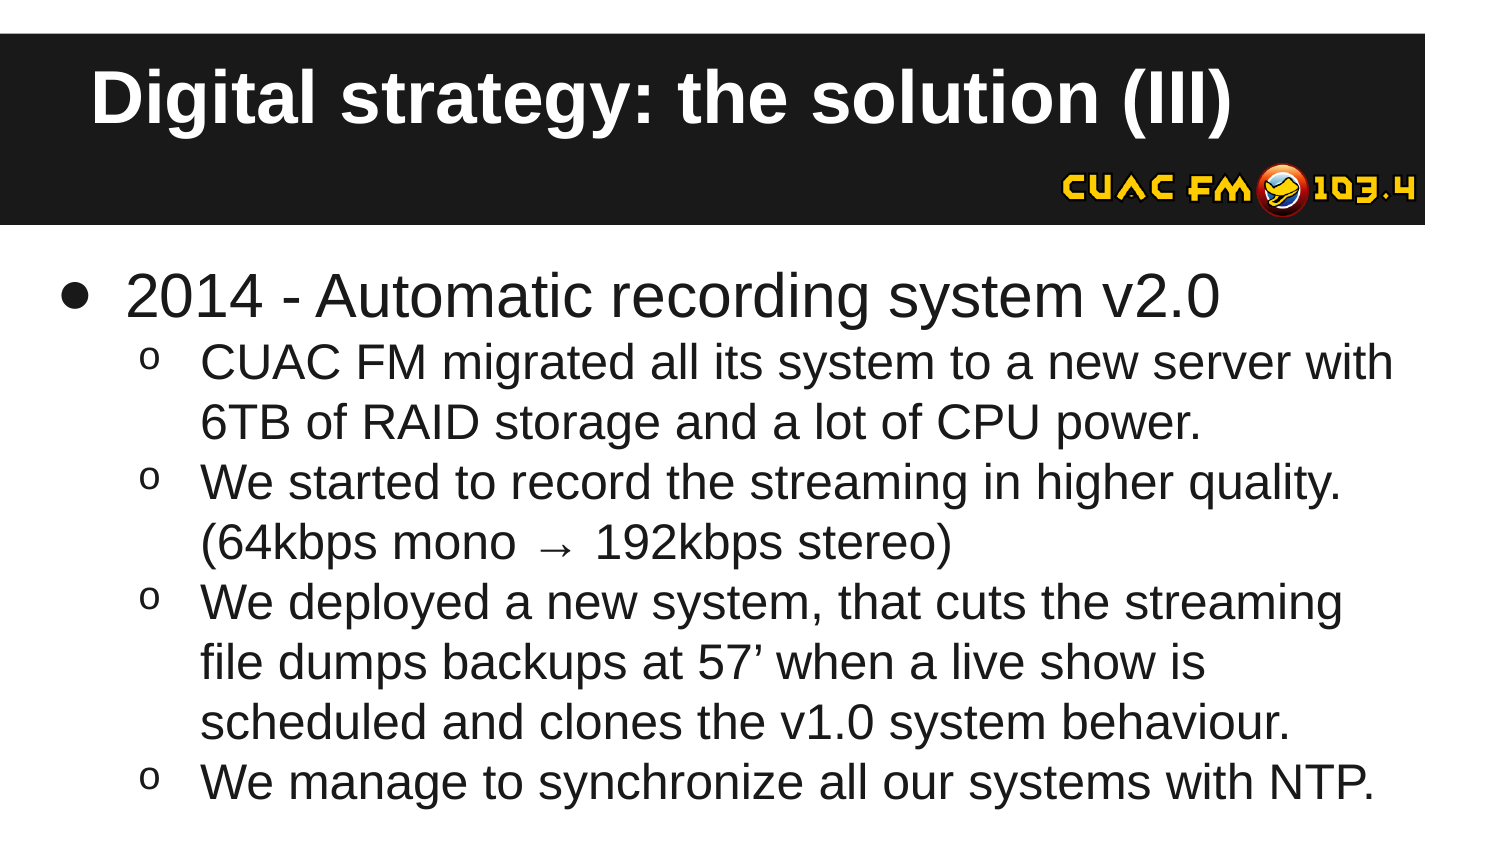

# Digital strategy: the solution (III)
2014 - Automatic recording system v2.0
CUAC FM migrated all its system to a new server with 6TB of RAID storage and a lot of CPU power.
We started to record the streaming in higher quality. (64kbps mono → 192kbps stereo)
We deployed a new system, that cuts the streaming file dumps backups at 57’ when a live show is scheduled and clones the v1.0 system behaviour.
We manage to synchronize all our systems with NTP.